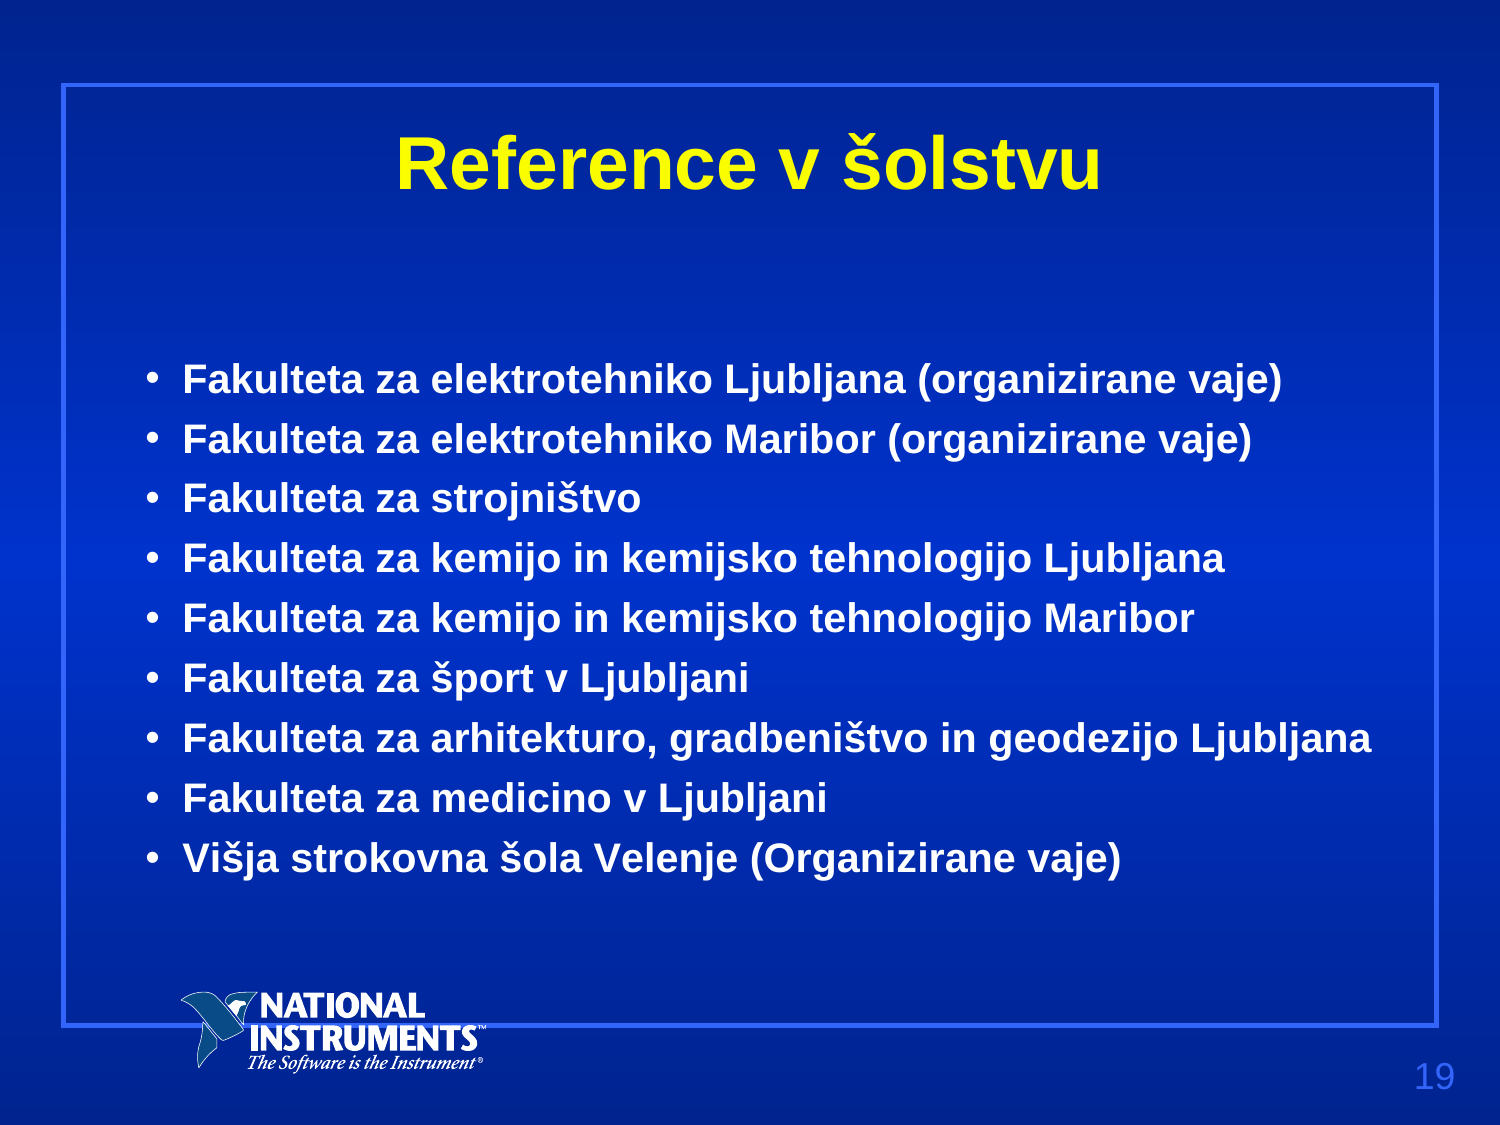

# Reference v šolstvu
Fakulteta za elektrotehniko Ljubljana (organizirane vaje)
Fakulteta za elektrotehniko Maribor (organizirane vaje)
Fakulteta za strojništvo
Fakulteta za kemijo in kemijsko tehnologijo Ljubljana
Fakulteta za kemijo in kemijsko tehnologijo Maribor
Fakulteta za šport v Ljubljani
Fakulteta za arhitekturo, gradbeništvo in geodezijo Ljubljana
Fakulteta za medicino v Ljubljani
Višja strokovna šola Velenje (Organizirane vaje)